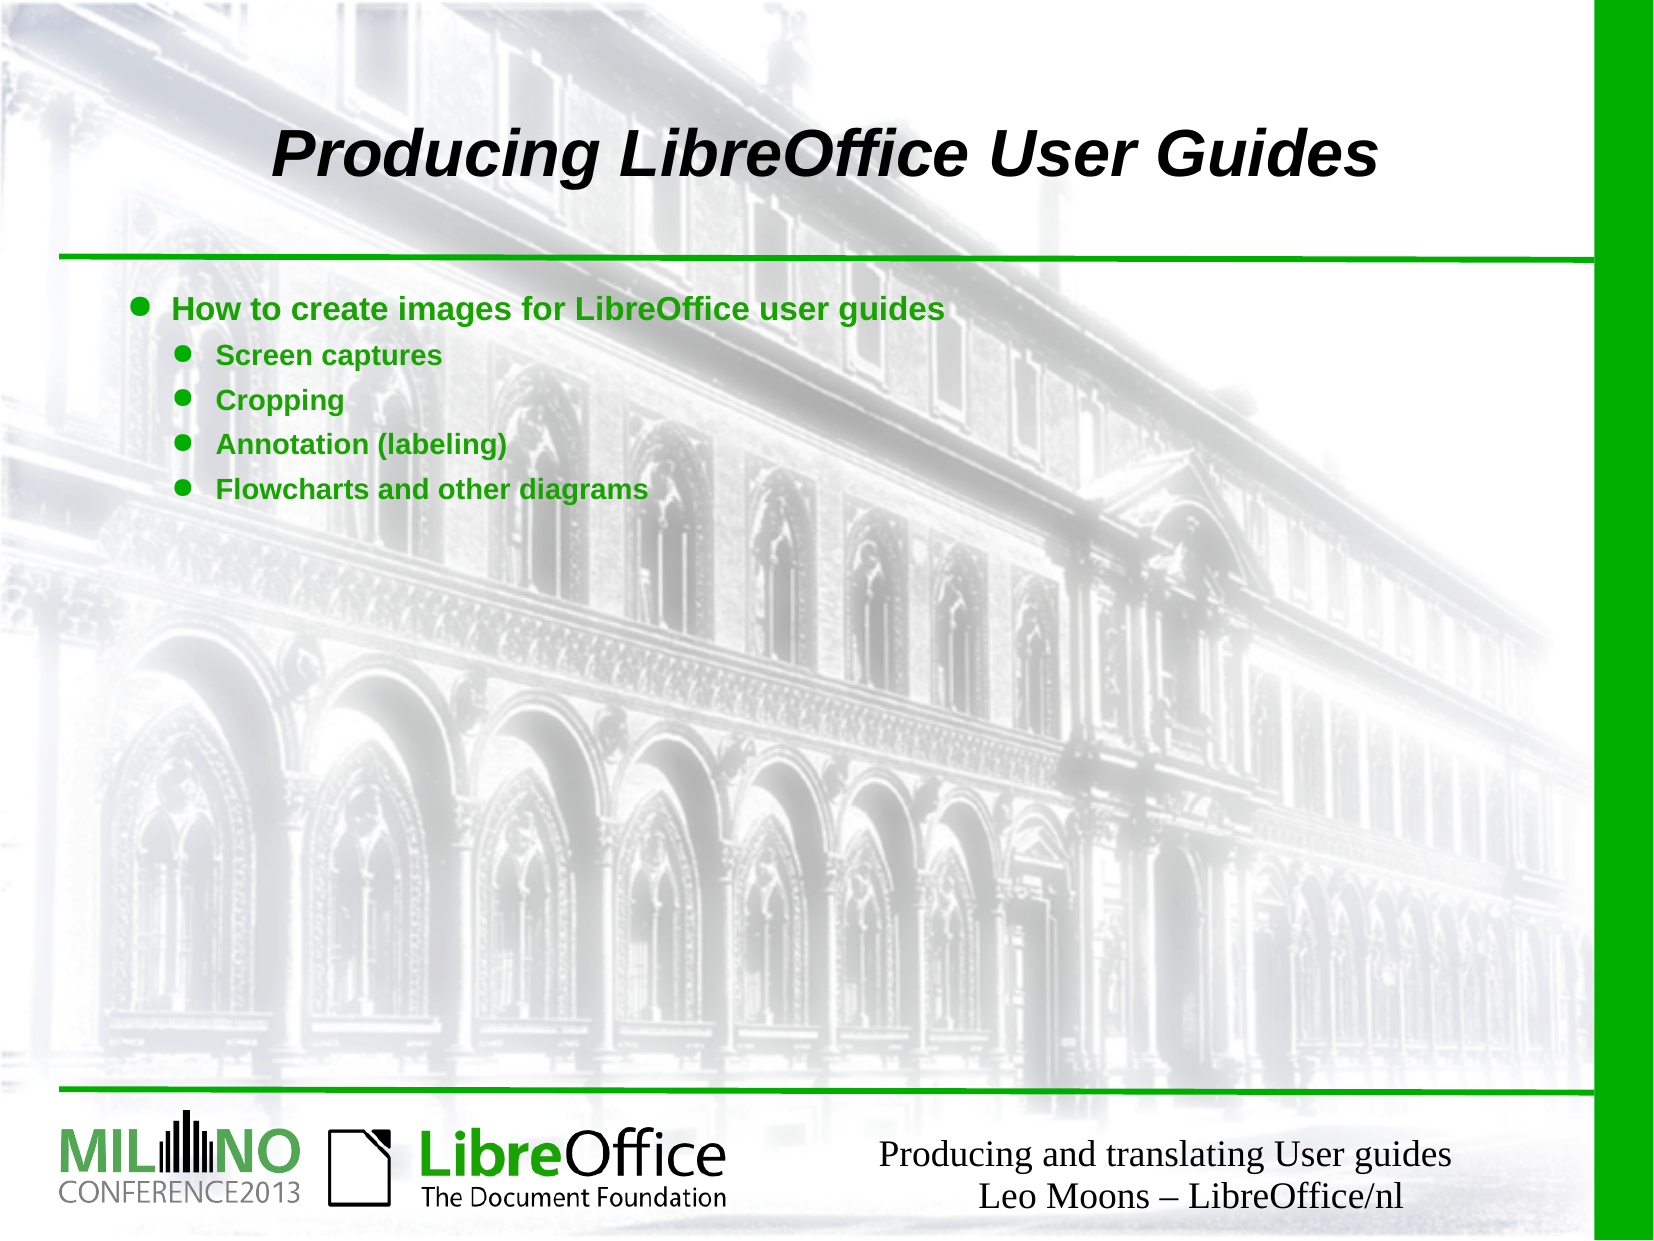

# Producing LibreOffice User Guides
How to create images for LibreOffice user guides
Screen captures
Cropping
Annotation (labeling)
Flowcharts and other diagrams
Producing and translating User guides
Leo Moons – LibreOffice/nl